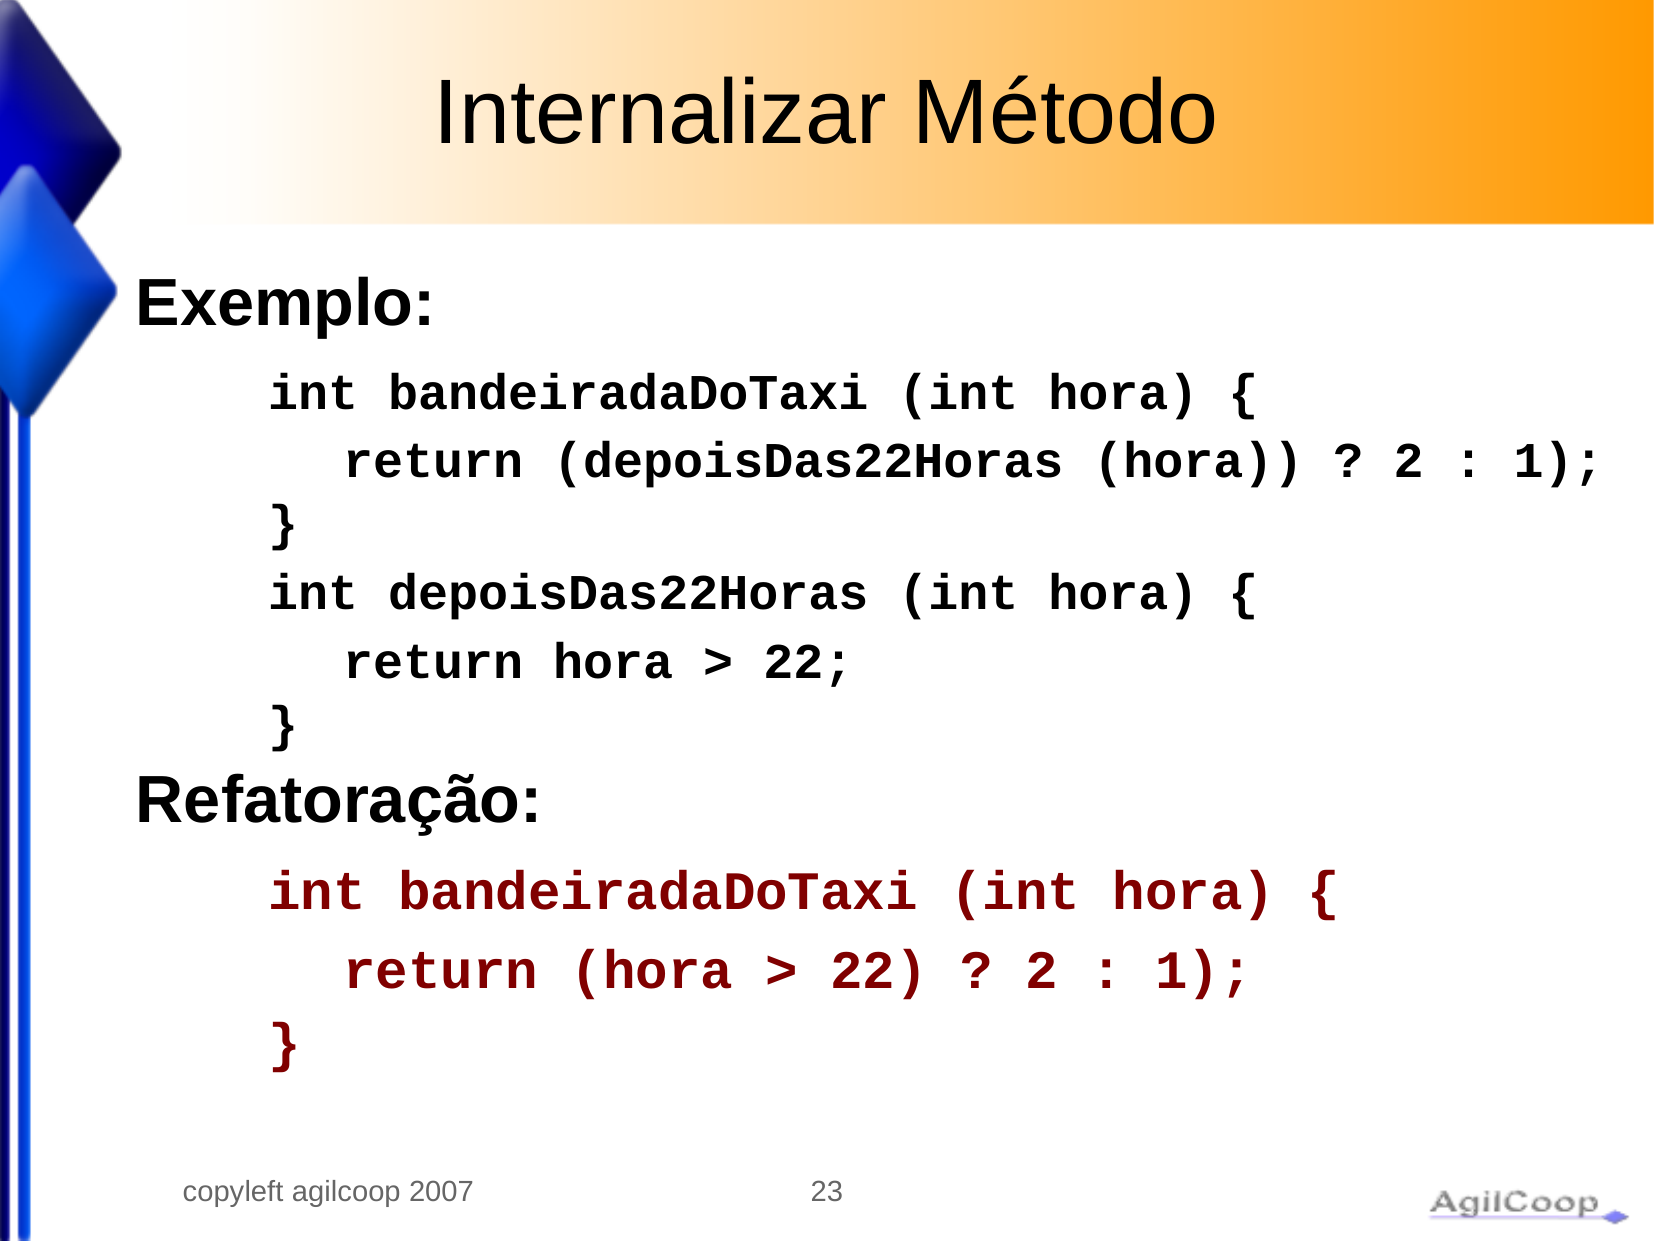

# Internalizar Método
Exemplo:
int bandeiradaDoTaxi (int hora) {
return (depoisDas22Horas (hora)) ? 2 : 1);
}
int depoisDas22Horas (int hora) {
return hora > 22;
}
Refatoração:
int bandeiradaDoTaxi (int hora) {
return (hora > 22) ? 2 : 1);
}
copyleft agilcoop 2007
23